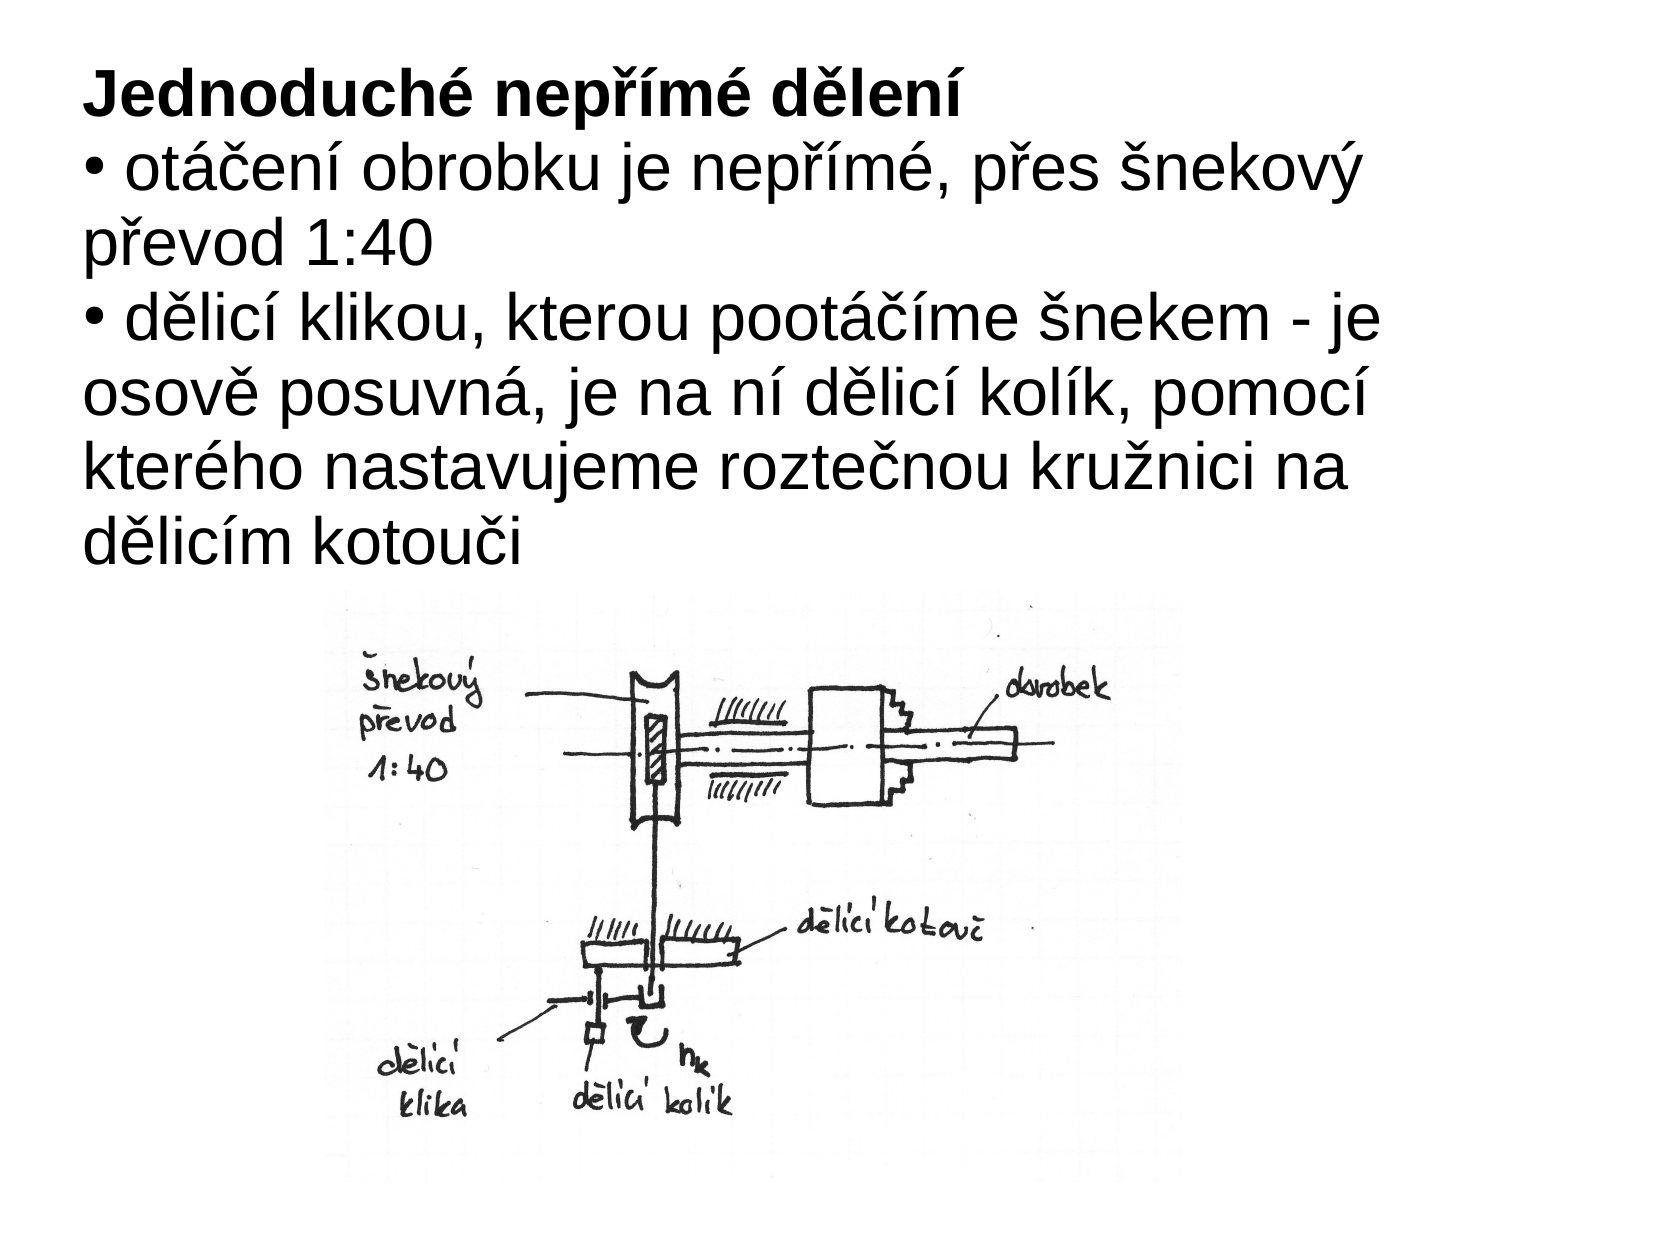

# Jednoduché nepřímé dělení
 otáčení obrobku je nepřímé, přes šnekový převod 1:40
 dělicí klikou, kterou pootáčíme šnekem - je osově posuvná, je na ní dělicí kolík, pomocí kterého nastavujeme roztečnou kružnici na dělicím kotouči